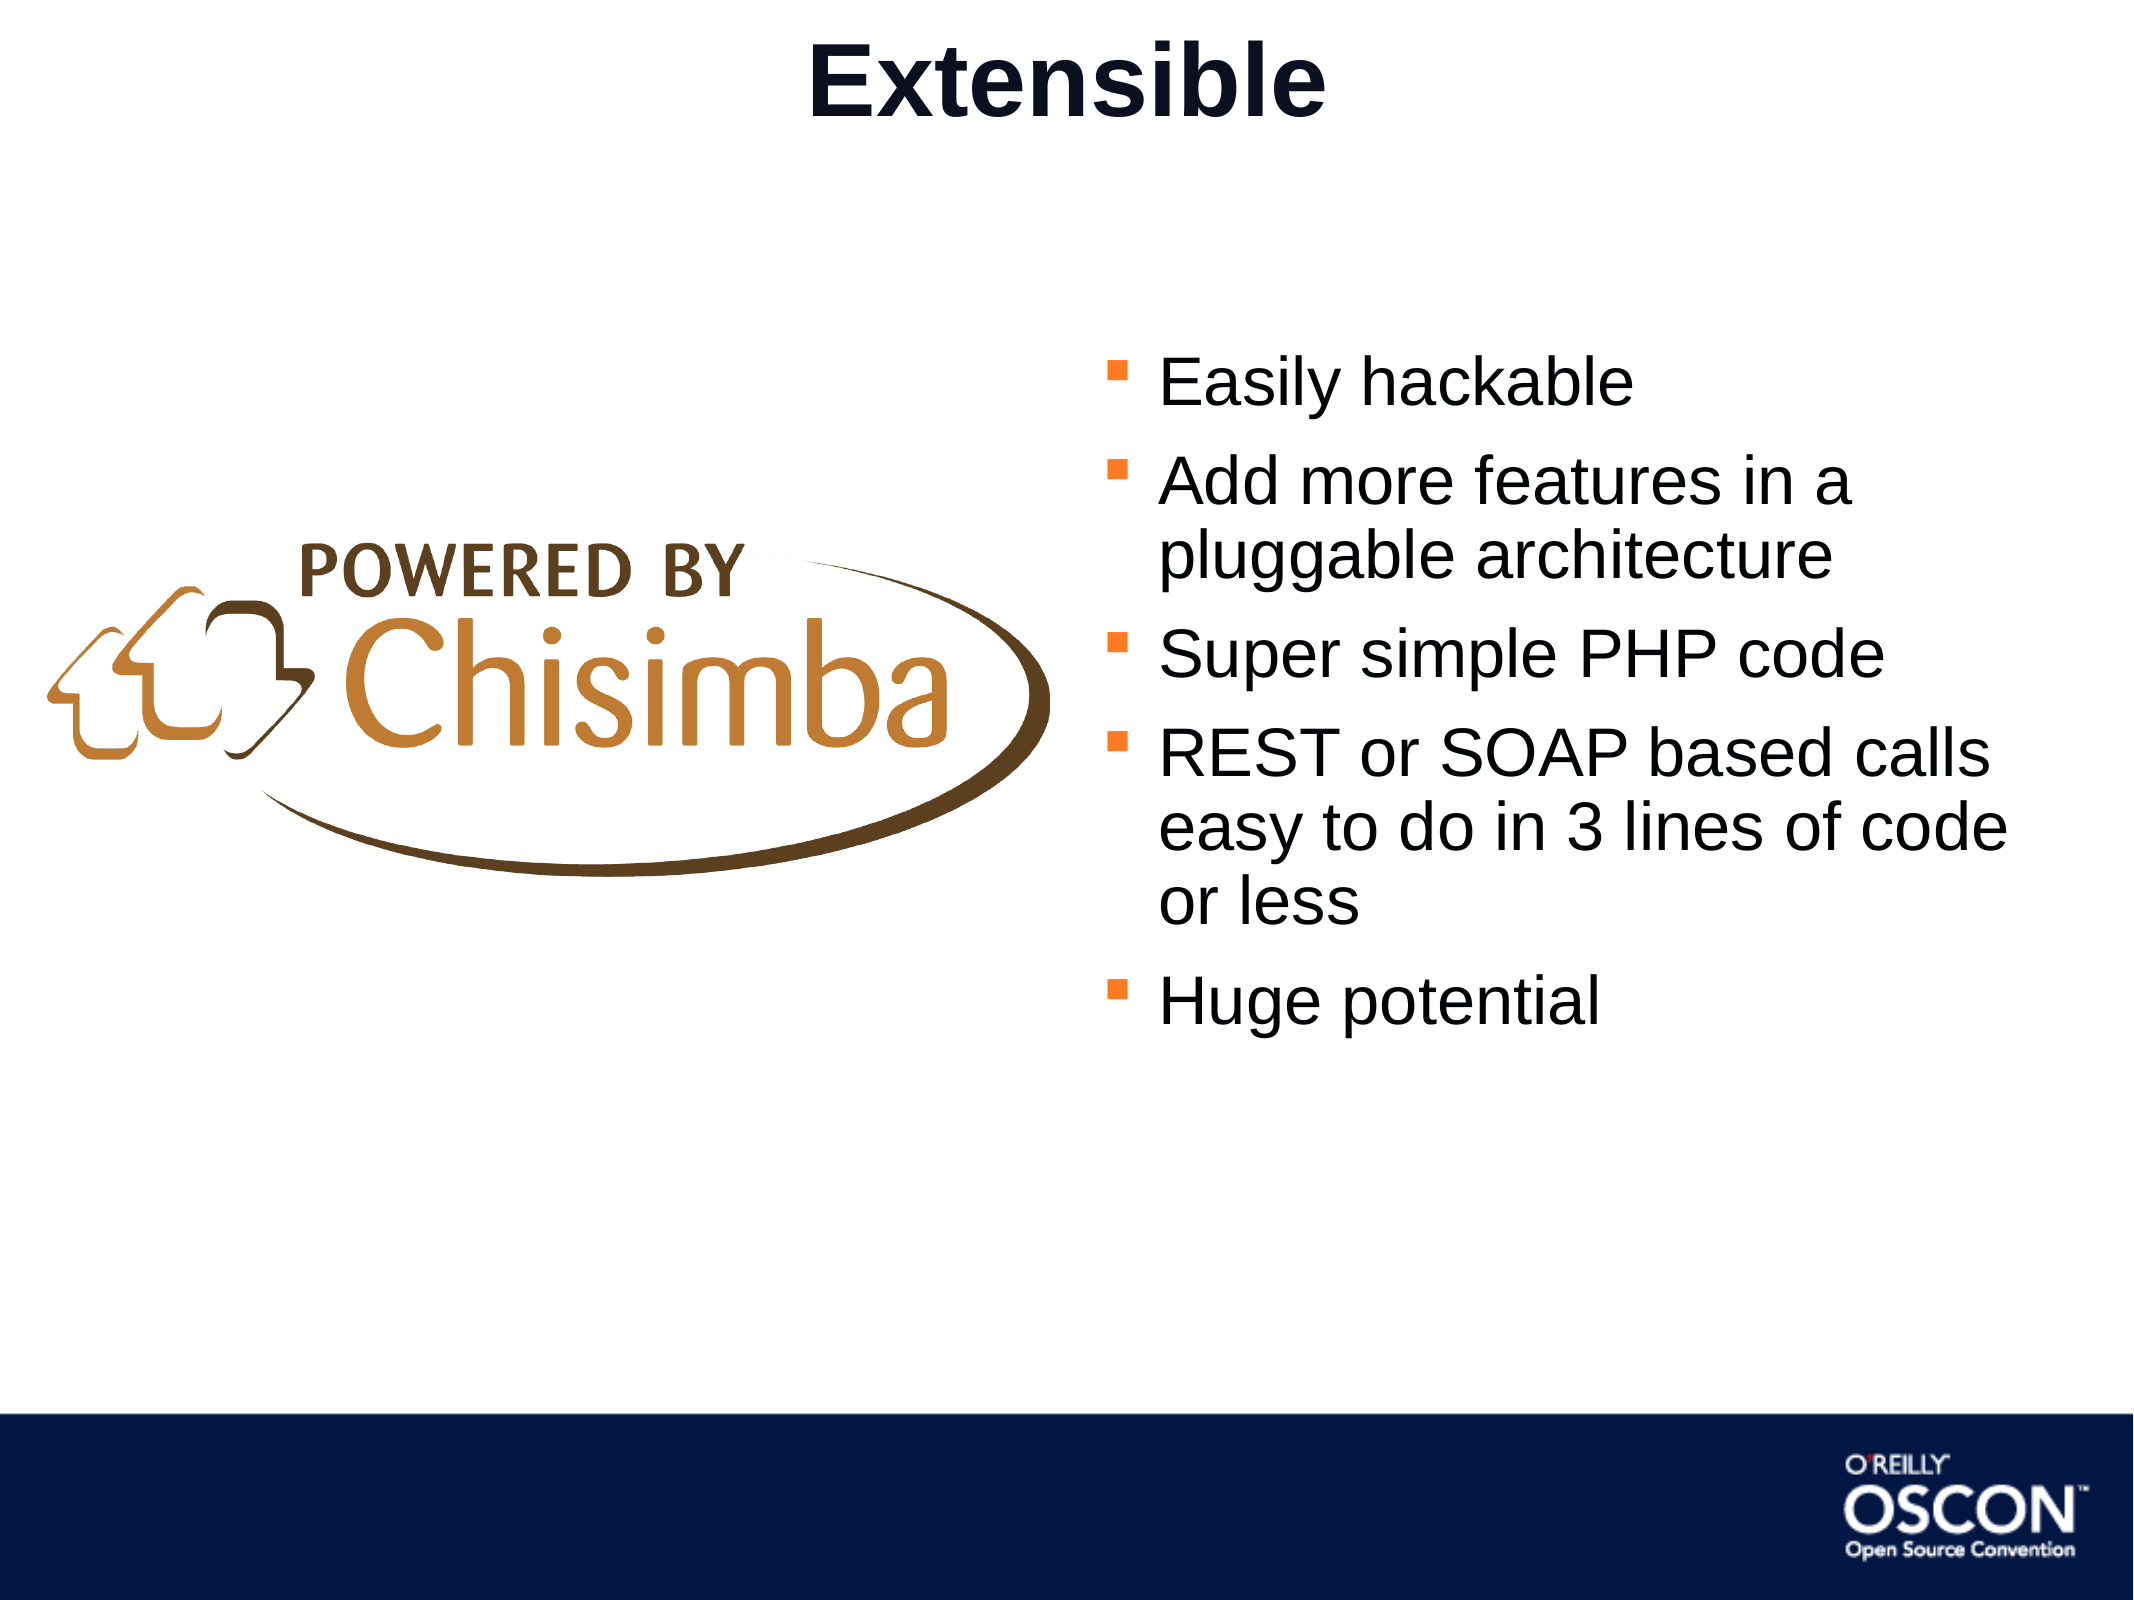

# Extensible
Easily hackable
Add more features in a pluggable architecture
Super simple PHP code
REST or SOAP based calls easy to do in 3 lines of code or less
Huge potential